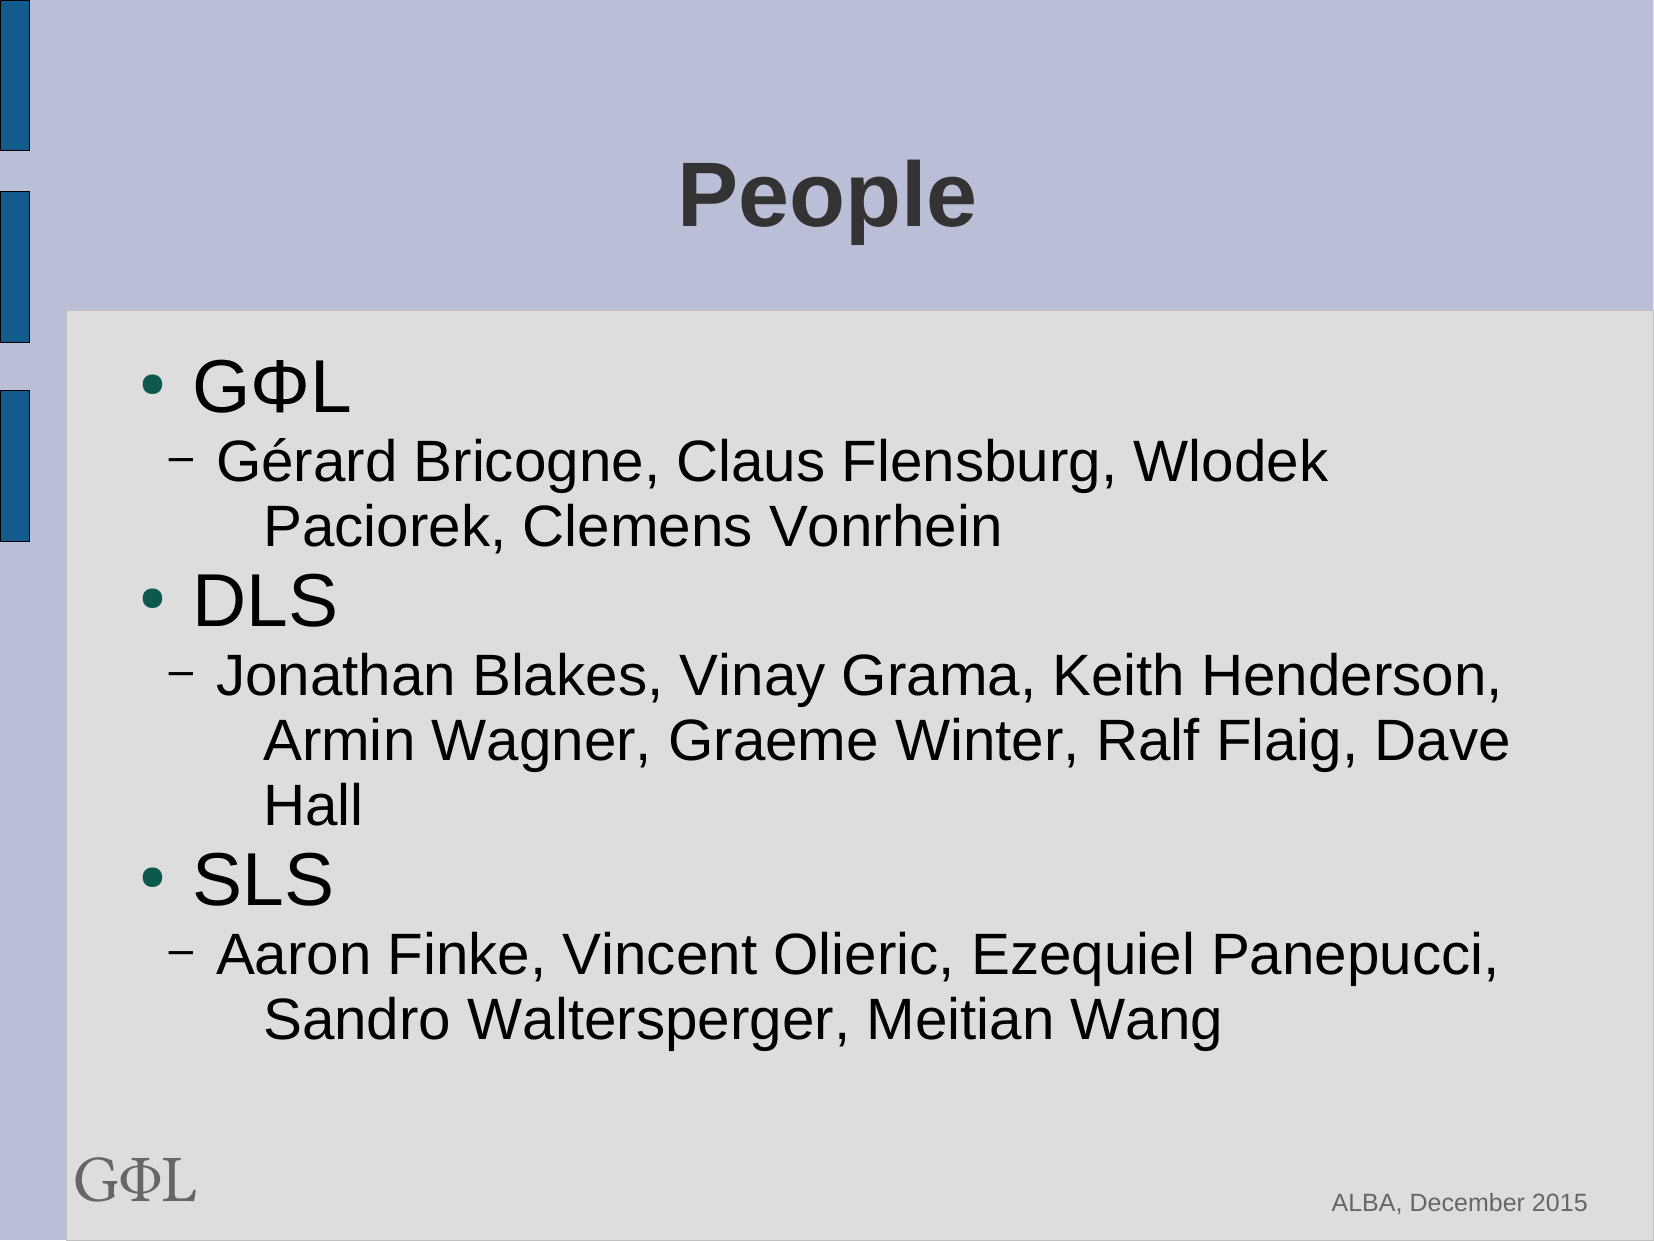

# People
GΦL
Gérard Bricogne, Claus Flensburg, Wlodek Paciorek, Clemens Vonrhein
DLS
Jonathan Blakes, Vinay Grama, Keith Henderson, Armin Wagner, Graeme Winter, Ralf Flaig, Dave Hall
SLS
Aaron Finke, Vincent Olieric, Ezequiel Panepucci, Sandro Waltersperger, Meitian Wang